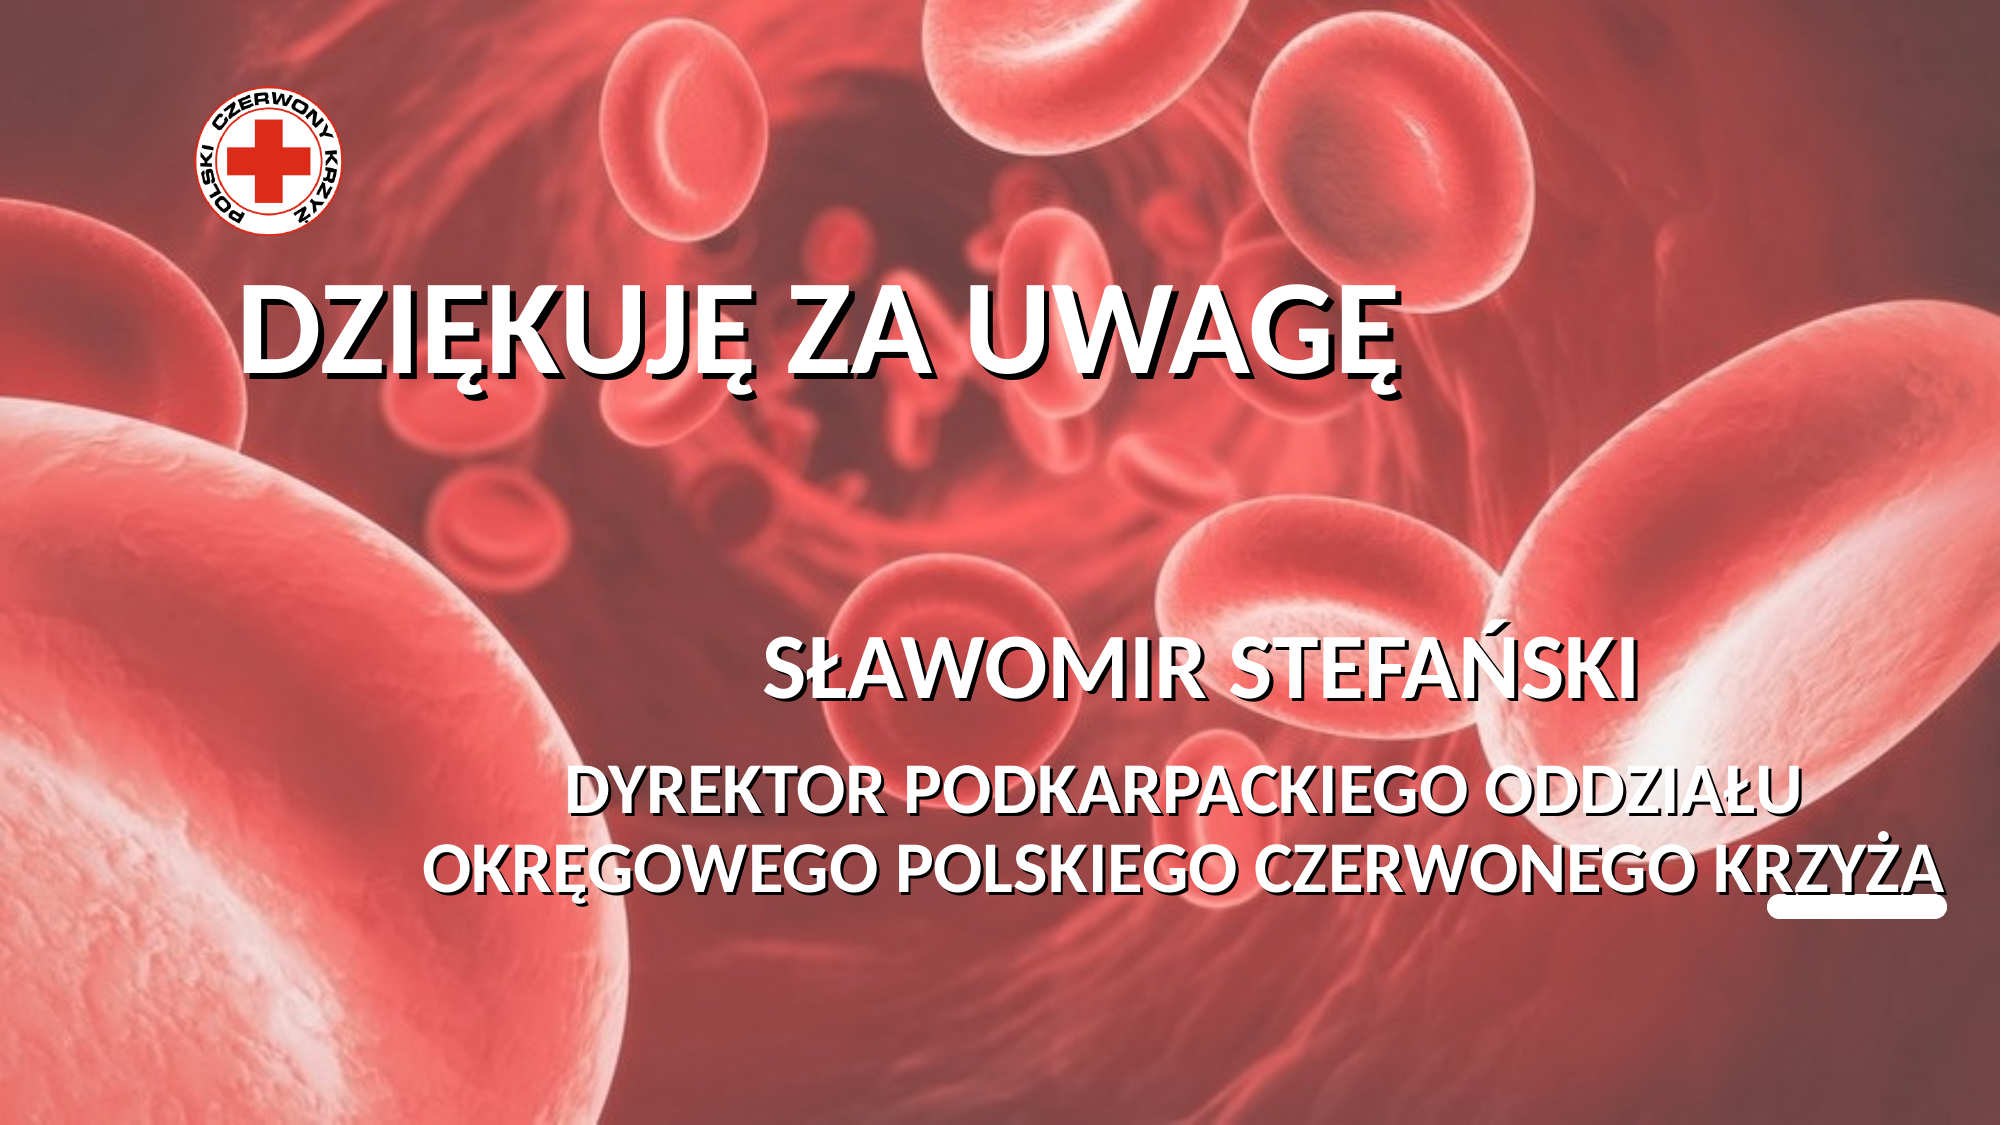

Dziękuję za uwagę
SŁAWOMIR STEFAŃSKI
Dyrektor Podkarpackiego Oddziału okręgowego Polskiego Czerwonego Krzyża